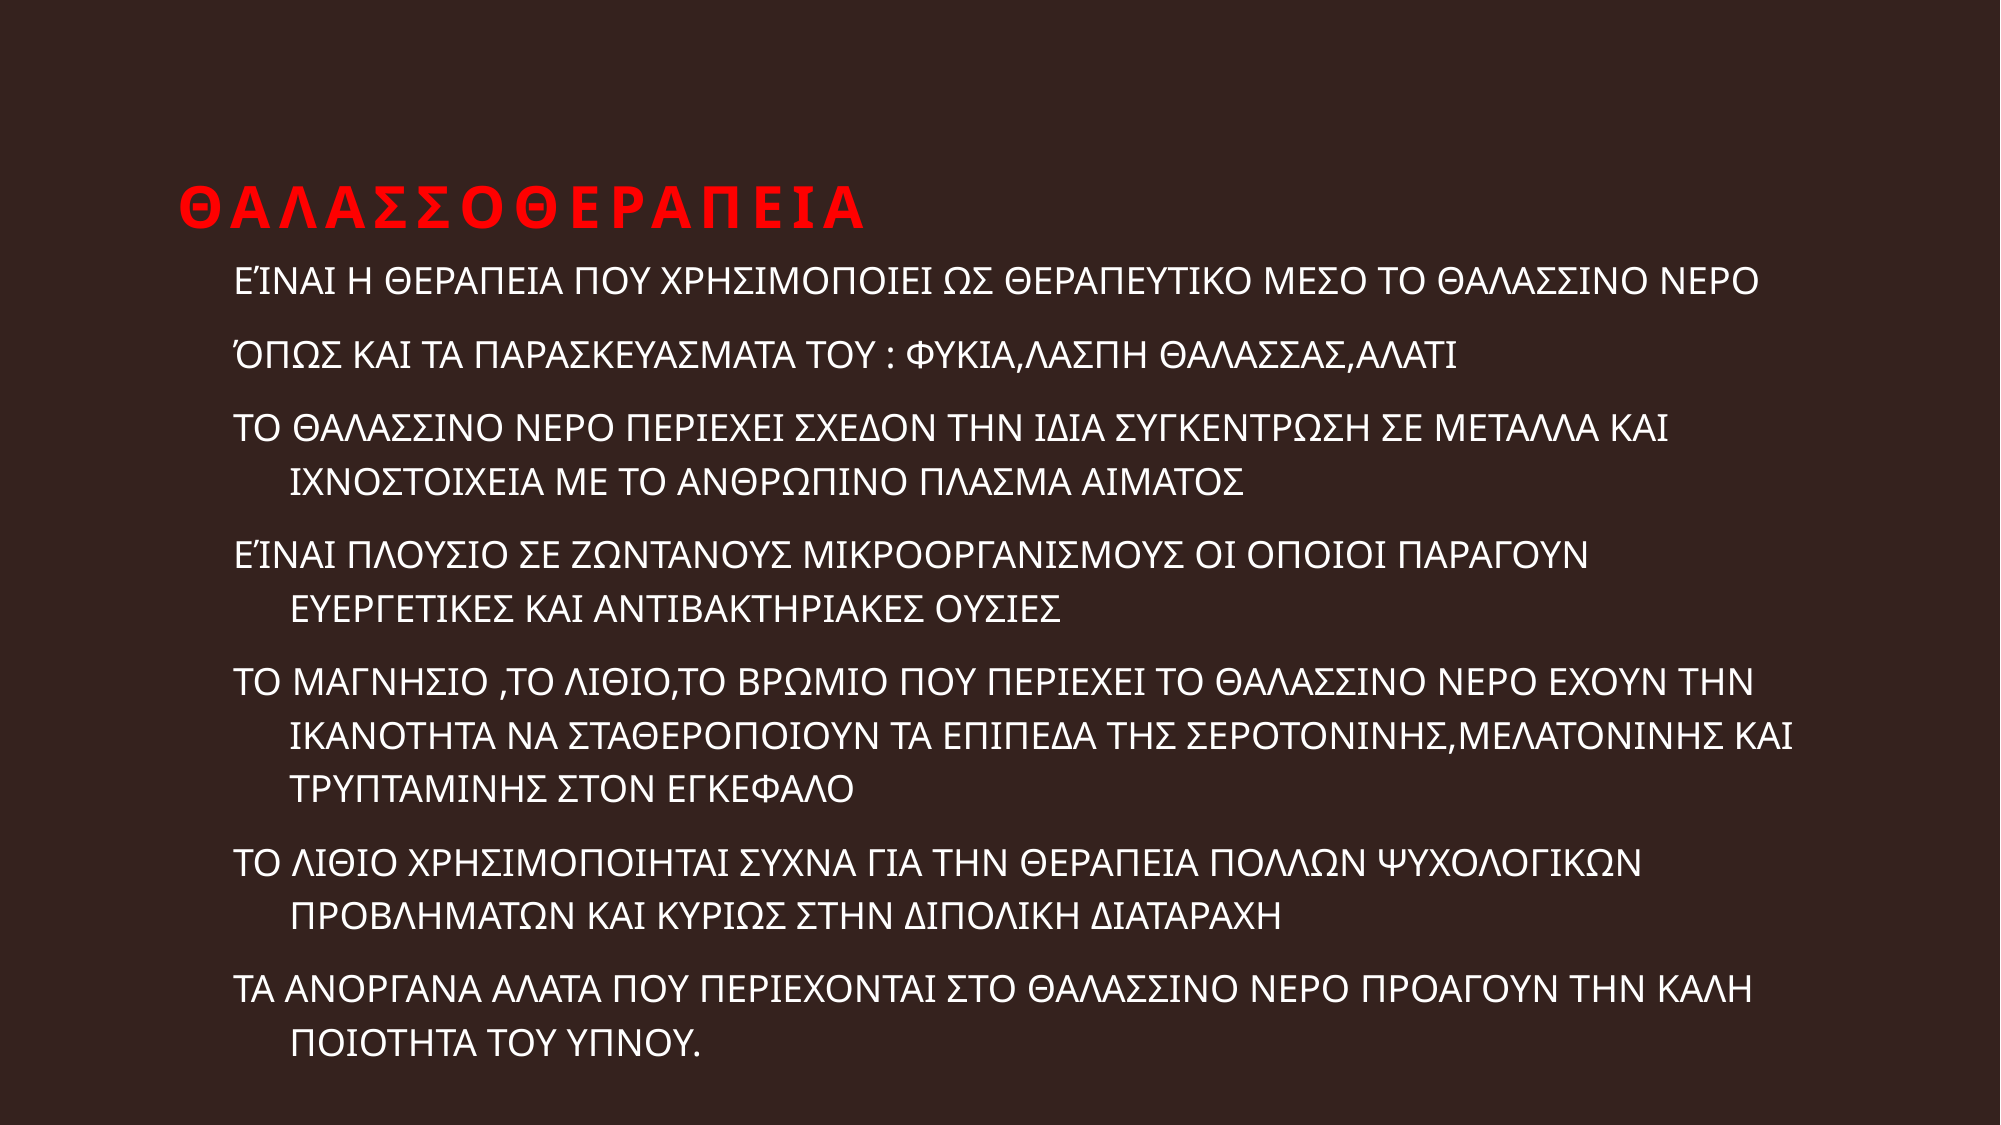

# ΘΑΛΑΣΣΟΘΕΡΑΠΕΙΑ
ΕΊΝΑΙ Η ΘΕΡΑΠΕΙΑ ΠΟΥ ΧΡΗΣΙΜΟΠΟΙΕΙ ΩΣ ΘΕΡΑΠΕΥΤΙΚΟ ΜΕΣΟ ΤΟ ΘΑΛΑΣΣΙΝΟ ΝΕΡΟ
ΌΠΩΣ ΚΑΙ ΤΑ ΠΑΡΑΣΚΕΥΑΣΜΑΤΑ ΤΟΥ : ΦΥΚΙΑ,ΛΑΣΠΗ ΘΑΛΑΣΣΑΣ,ΑΛΑΤΙ
ΤΟ ΘΑΛΑΣΣΙΝΟ ΝΕΡΟ ΠΕΡΙΕΧΕΙ ΣΧΕΔΟΝ ΤΗΝ ΙΔΙΑ ΣΥΓΚΕΝΤΡΩΣΗ ΣΕ ΜΕΤΑΛΛΑ ΚΑΙ ΙΧΝΟΣΤΟΙΧΕΙΑ ΜΕ ΤΟ ΑΝΘΡΩΠΙΝΟ ΠΛΑΣΜΑ ΑΙΜΑΤΟΣ
ΕΊΝΑΙ ΠΛΟΥΣΙΟ ΣΕ ΖΩΝΤΑΝΟΥΣ ΜΙΚΡΟΟΡΓΑΝΙΣΜΟΥΣ ΟΙ ΟΠΟΙΟΙ ΠΑΡΑΓΟΥΝ ΕΥΕΡΓΕΤΙΚΕΣ ΚΑΙ ΑΝΤΙΒΑΚΤΗΡΙΑΚΕΣ ΟΥΣΙΕΣ
ΤΟ ΜΑΓΝΗΣΙΟ ,ΤΟ ΛΙΘΙΟ,ΤΟ ΒΡΩΜΙΟ ΠΟΥ ΠΕΡΙΕΧΕΙ ΤΟ ΘΑΛΑΣΣΙΝΟ ΝΕΡΟ ΕΧΟΥΝ ΤΗΝ ΙΚΑΝΟΤΗΤΑ ΝΑ ΣΤΑΘΕΡΟΠΟΙΟΥΝ ΤΑ ΕΠΙΠΕΔΑ ΤΗΣ ΣΕΡΟΤΟΝΙΝΗΣ,ΜΕΛΑΤΟΝΙΝΗΣ ΚΑΙ ΤΡΥΠΤΑΜΙΝΗΣ ΣΤΟΝ ΕΓΚΕΦΑΛΟ
ΤΟ ΛΙΘΙΟ ΧΡΗΣΙΜΟΠΟΙΗΤΑΙ ΣΥΧΝΑ ΓΙΑ ΤΗΝ ΘΕΡΑΠΕΙΑ ΠΟΛΛΩΝ ΨΥΧΟΛΟΓΙΚΩΝ ΠΡΟΒΛΗΜΑΤΩΝ ΚΑΙ ΚΥΡΙΩΣ ΣΤΗΝ ΔΙΠΟΛΙΚΗ ΔΙΑΤΑΡΑΧΗ
ΤΑ ΑΝΟΡΓΑΝΑ ΑΛΑΤΑ ΠΟΥ ΠΕΡΙΕΧΟΝΤΑΙ ΣΤΟ ΘΑΛΑΣΣΙΝΟ ΝΕΡΟ ΠΡΟΑΓΟΥΝ ΤΗΝ ΚΑΛΗ ΠΟΙΟΤΗΤΑ ΤΟΥ ΥΠΝΟΥ.